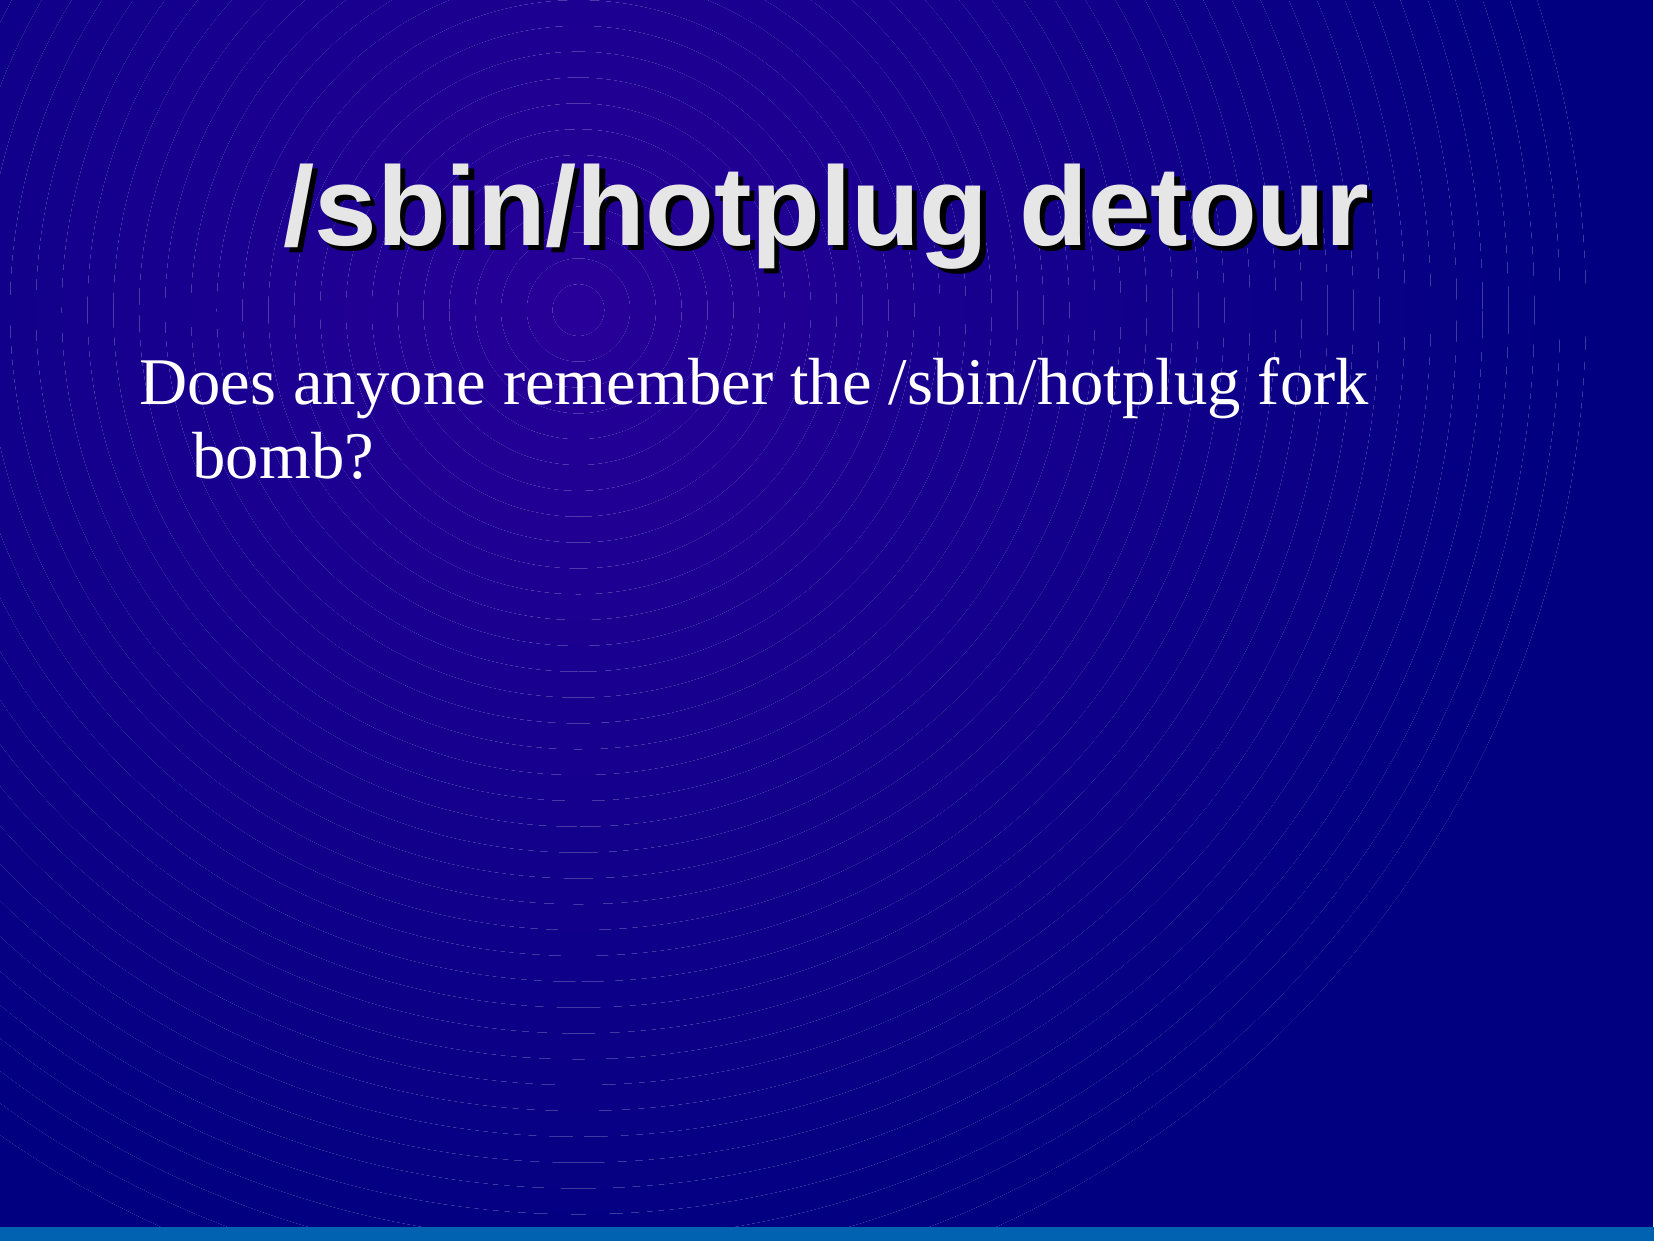

# /sbin/hotplug detour
Does anyone remember the /sbin/hotplug fork bomb?